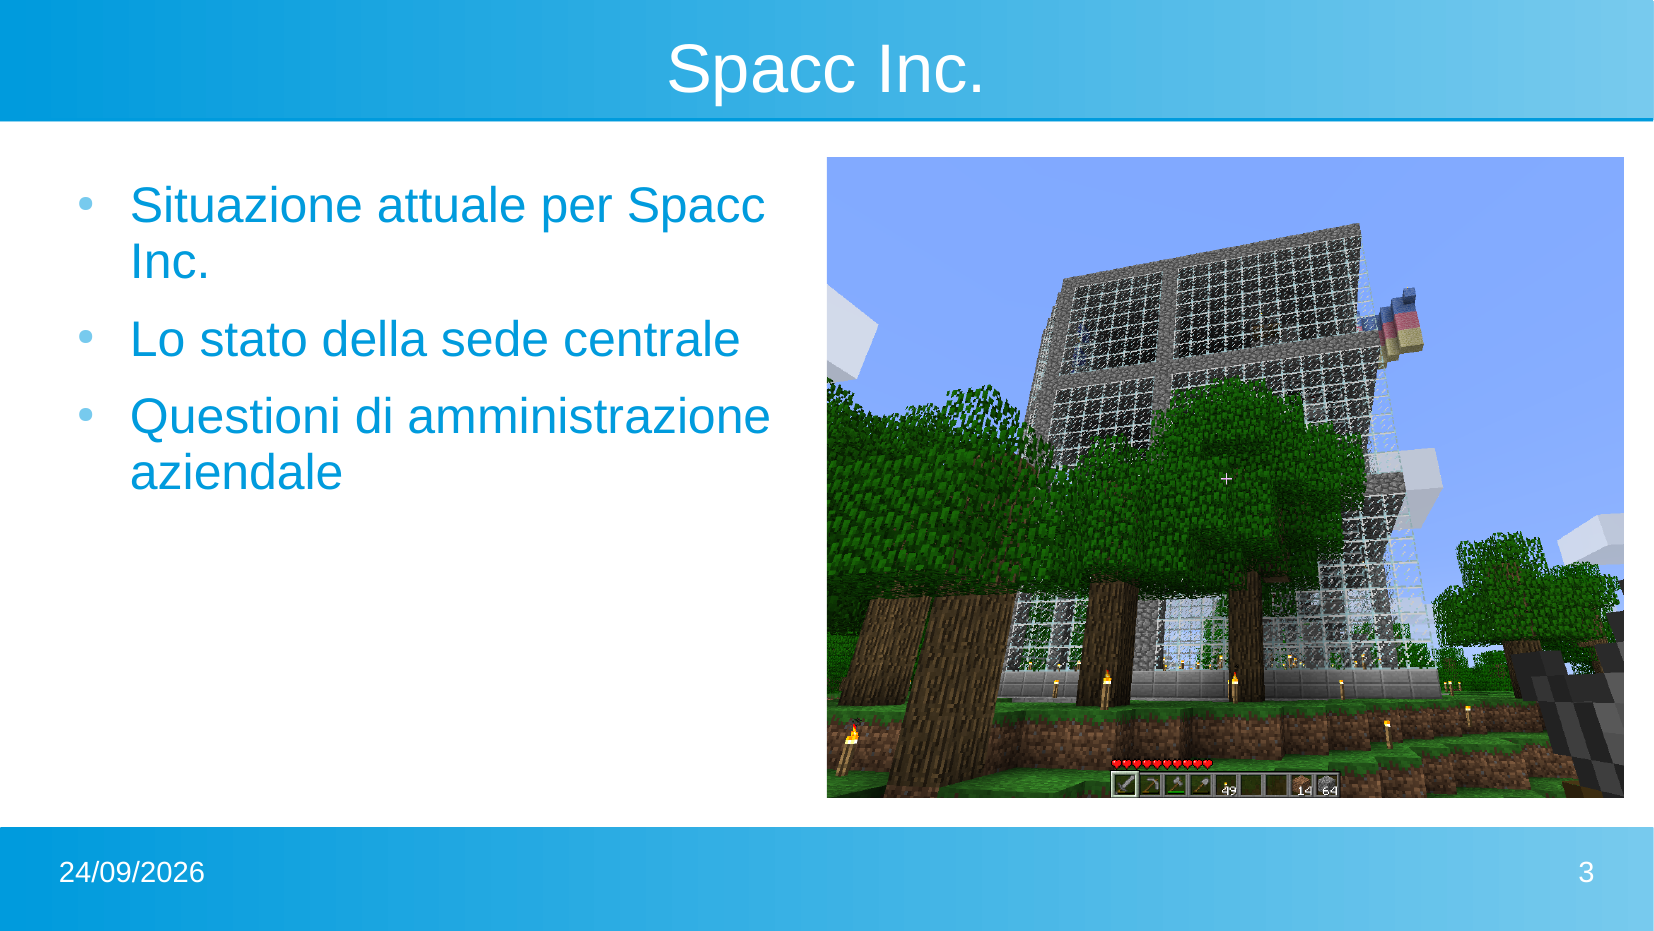

# Spacc Inc.
Situazione attuale per Spacc Inc.
Lo stato della sede centrale
Questioni di amministrazione aziendale
3